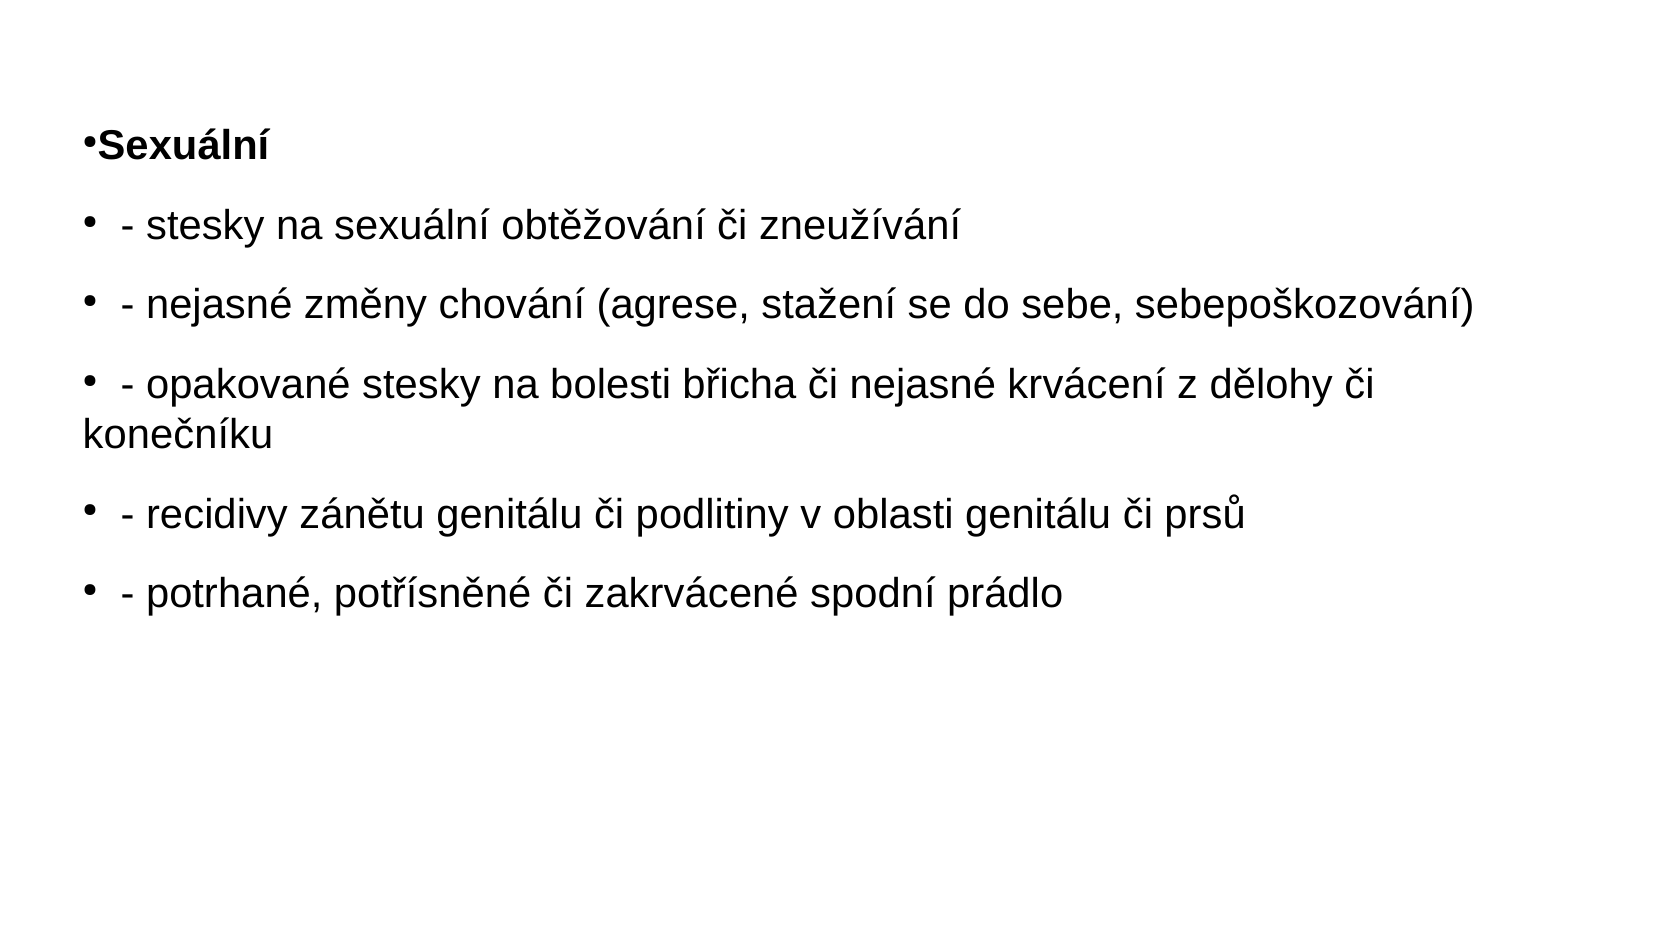

# Sexuální
 - stesky na sexuální obtěžování či zneužívání
 - nejasné změny chování (agrese, stažení se do sebe, sebepoškozování)
 - opakované stesky na bolesti břicha či nejasné krvácení z dělohy či konečníku
 - recidivy zánětu genitálu či podlitiny v oblasti genitálu či prsů
 - potrhané, potřísněné či zakrvácené spodní prádlo